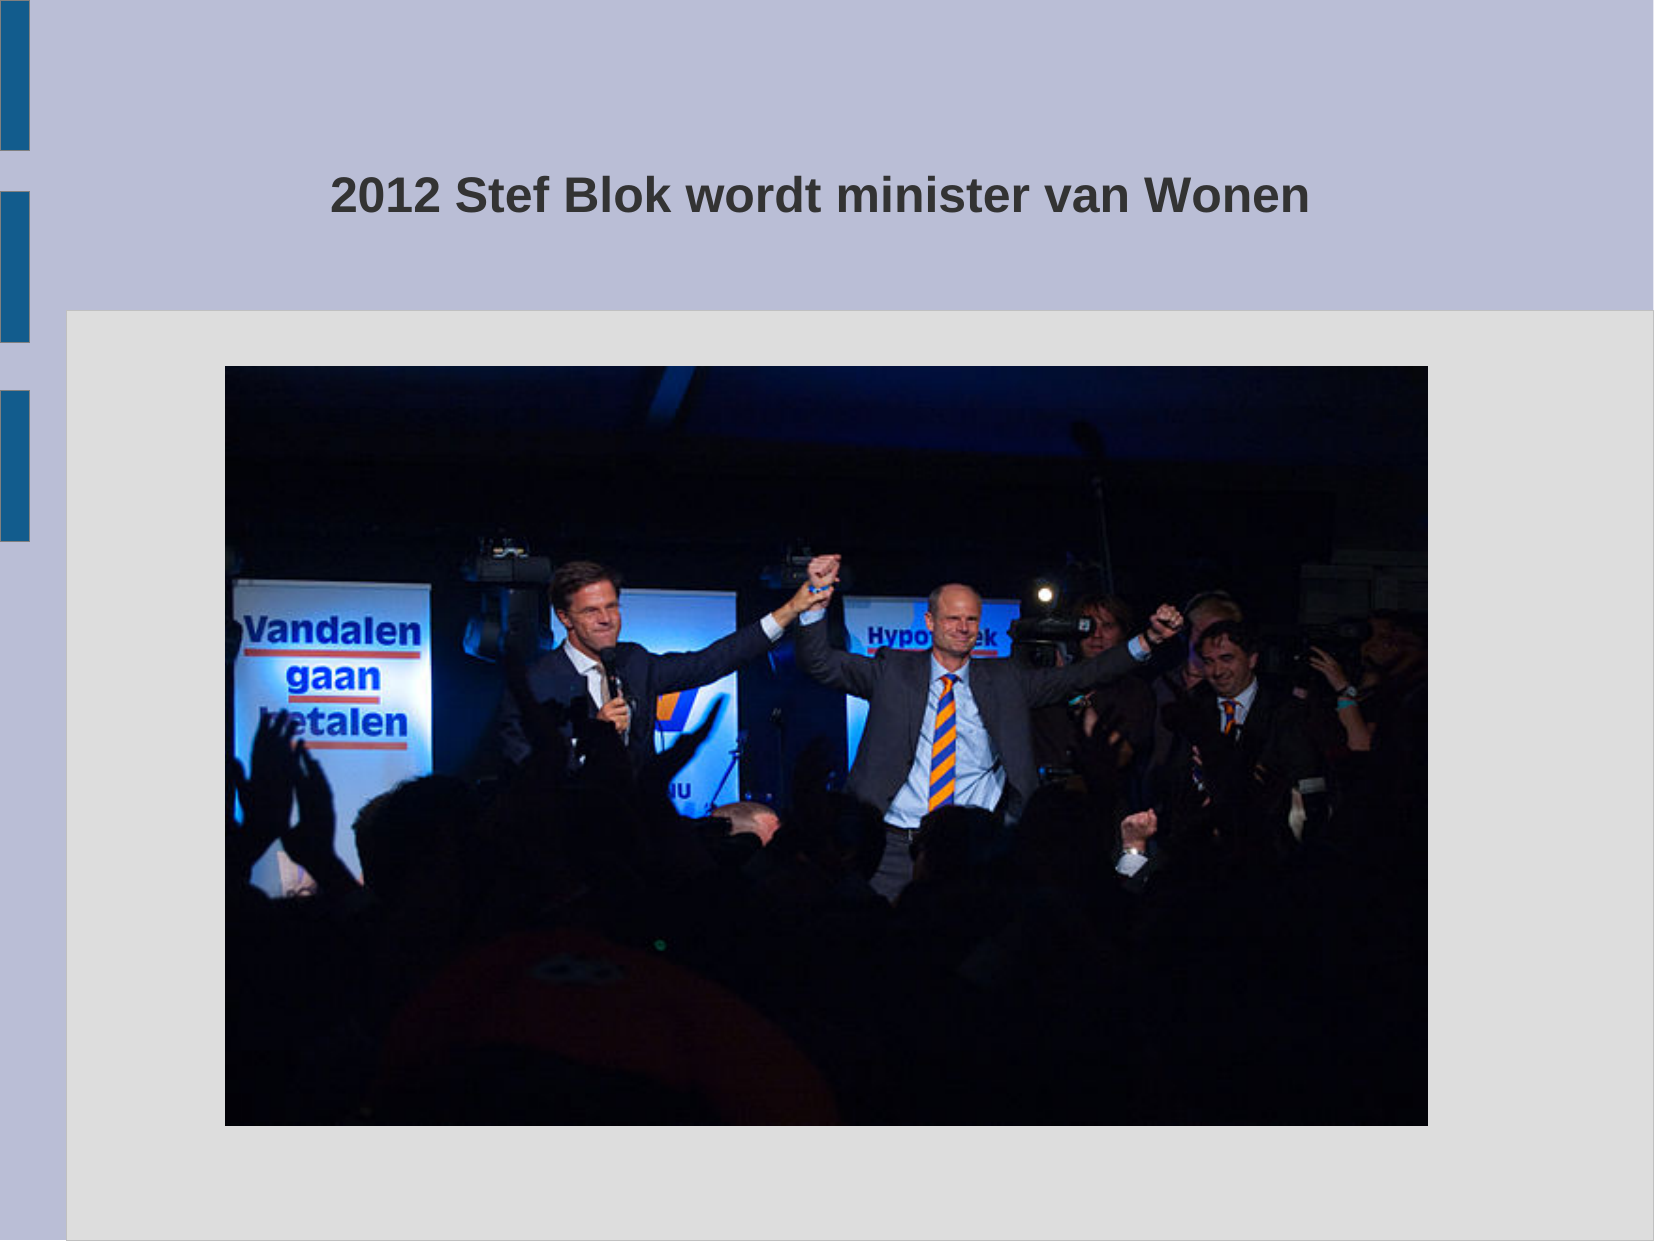

# 2012 Stef Blok wordt minister van Wonen